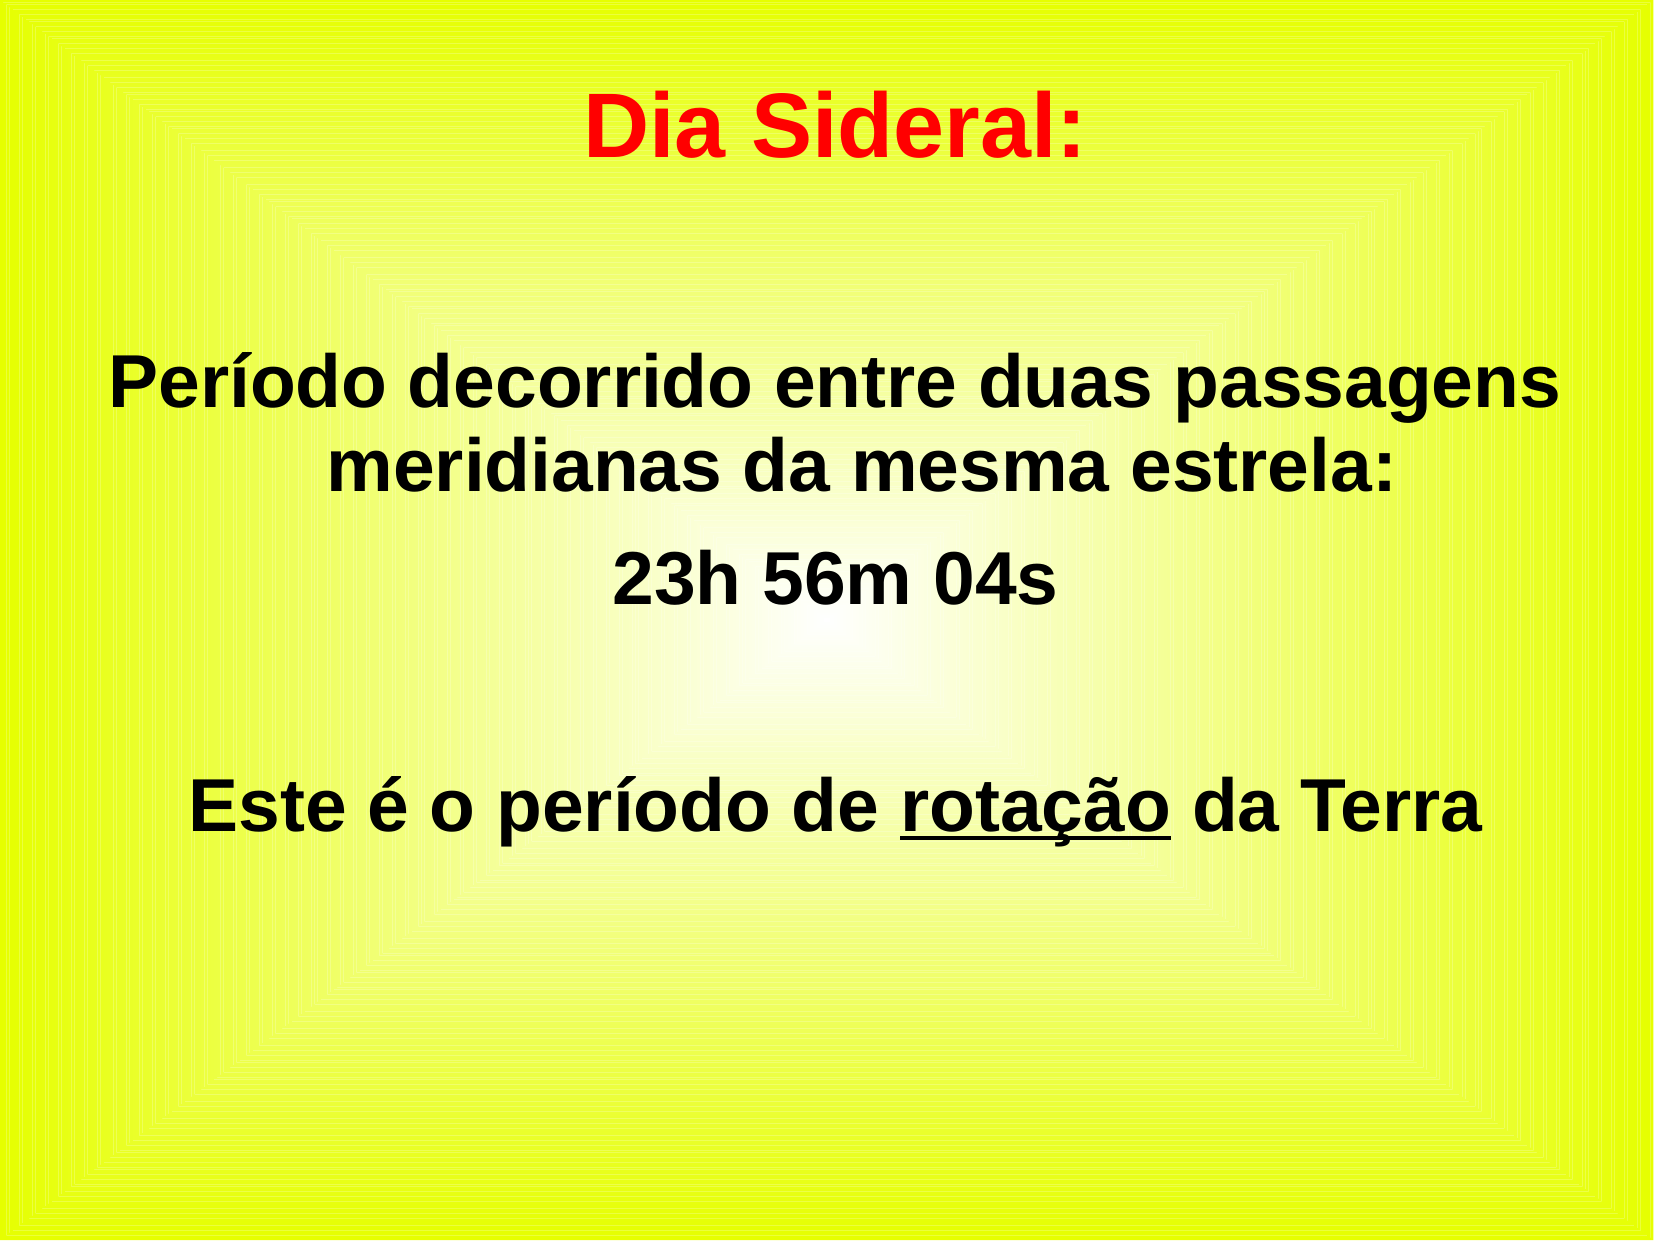

#
Dia Sideral:
Período decorrido entre duas passagens meridianas da mesma estrela:
23h 56m 04s
Este é o período de rotação da Terra